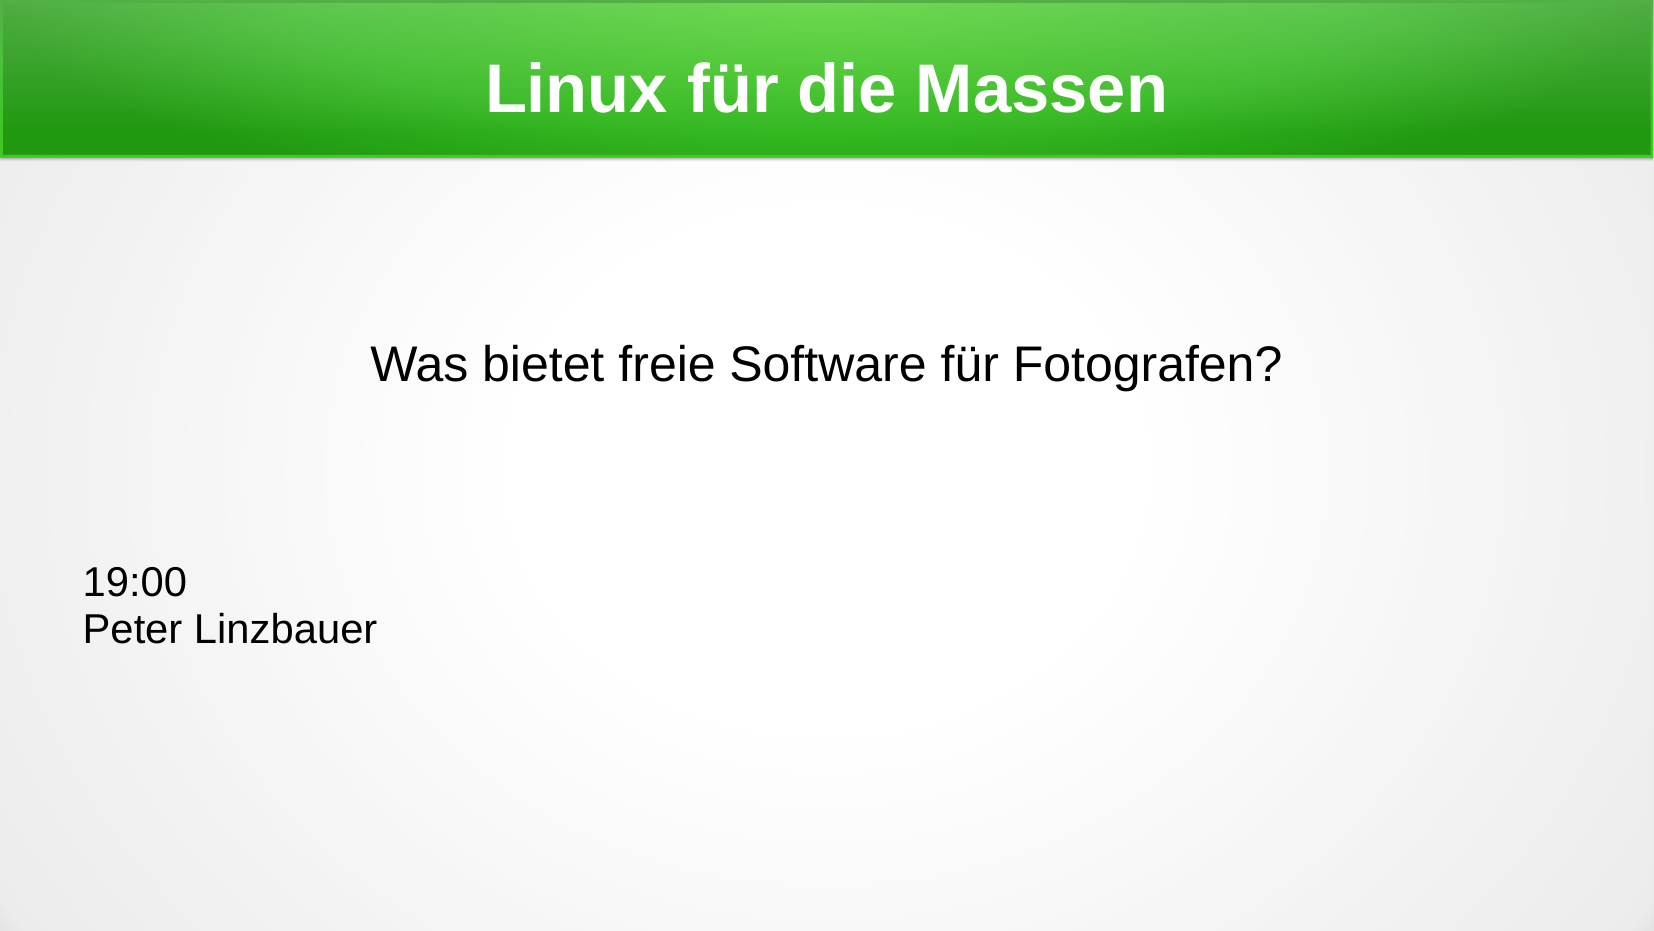

# Linux für die Massen
Was bietet freie Software für Fotografen?
19:00
Peter Linzbauer